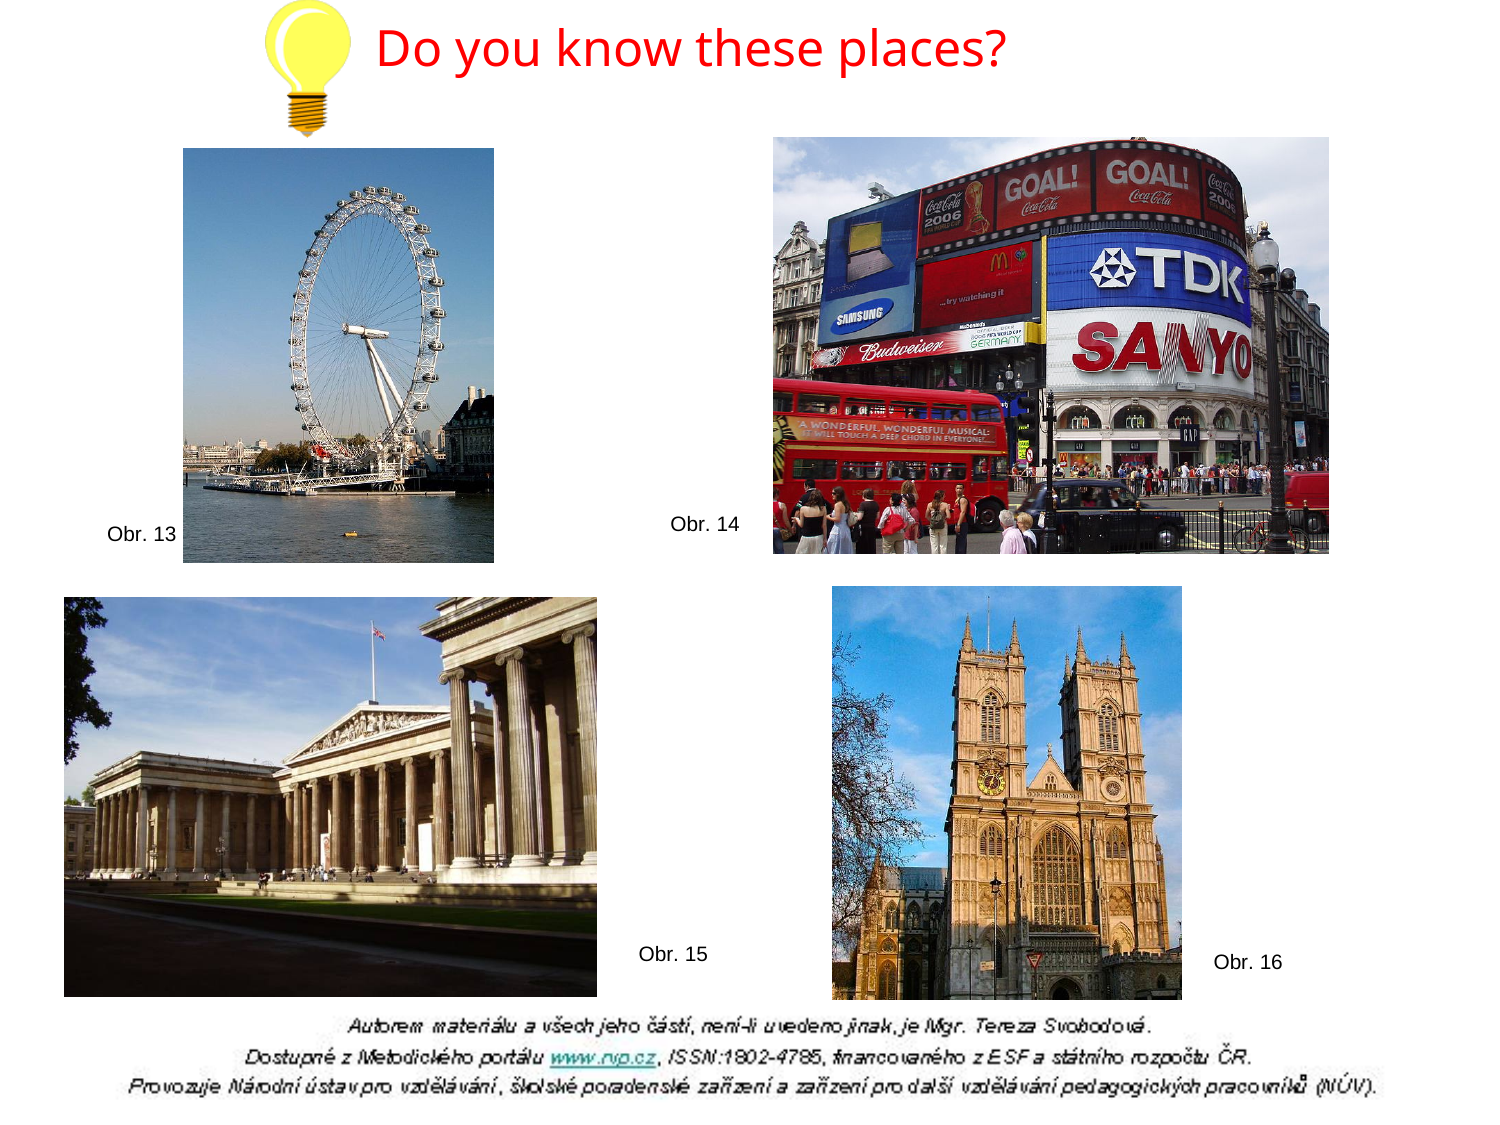

# Do you know these places?
Obr. 14
Obr. 13
Obr. 15
Obr. 16